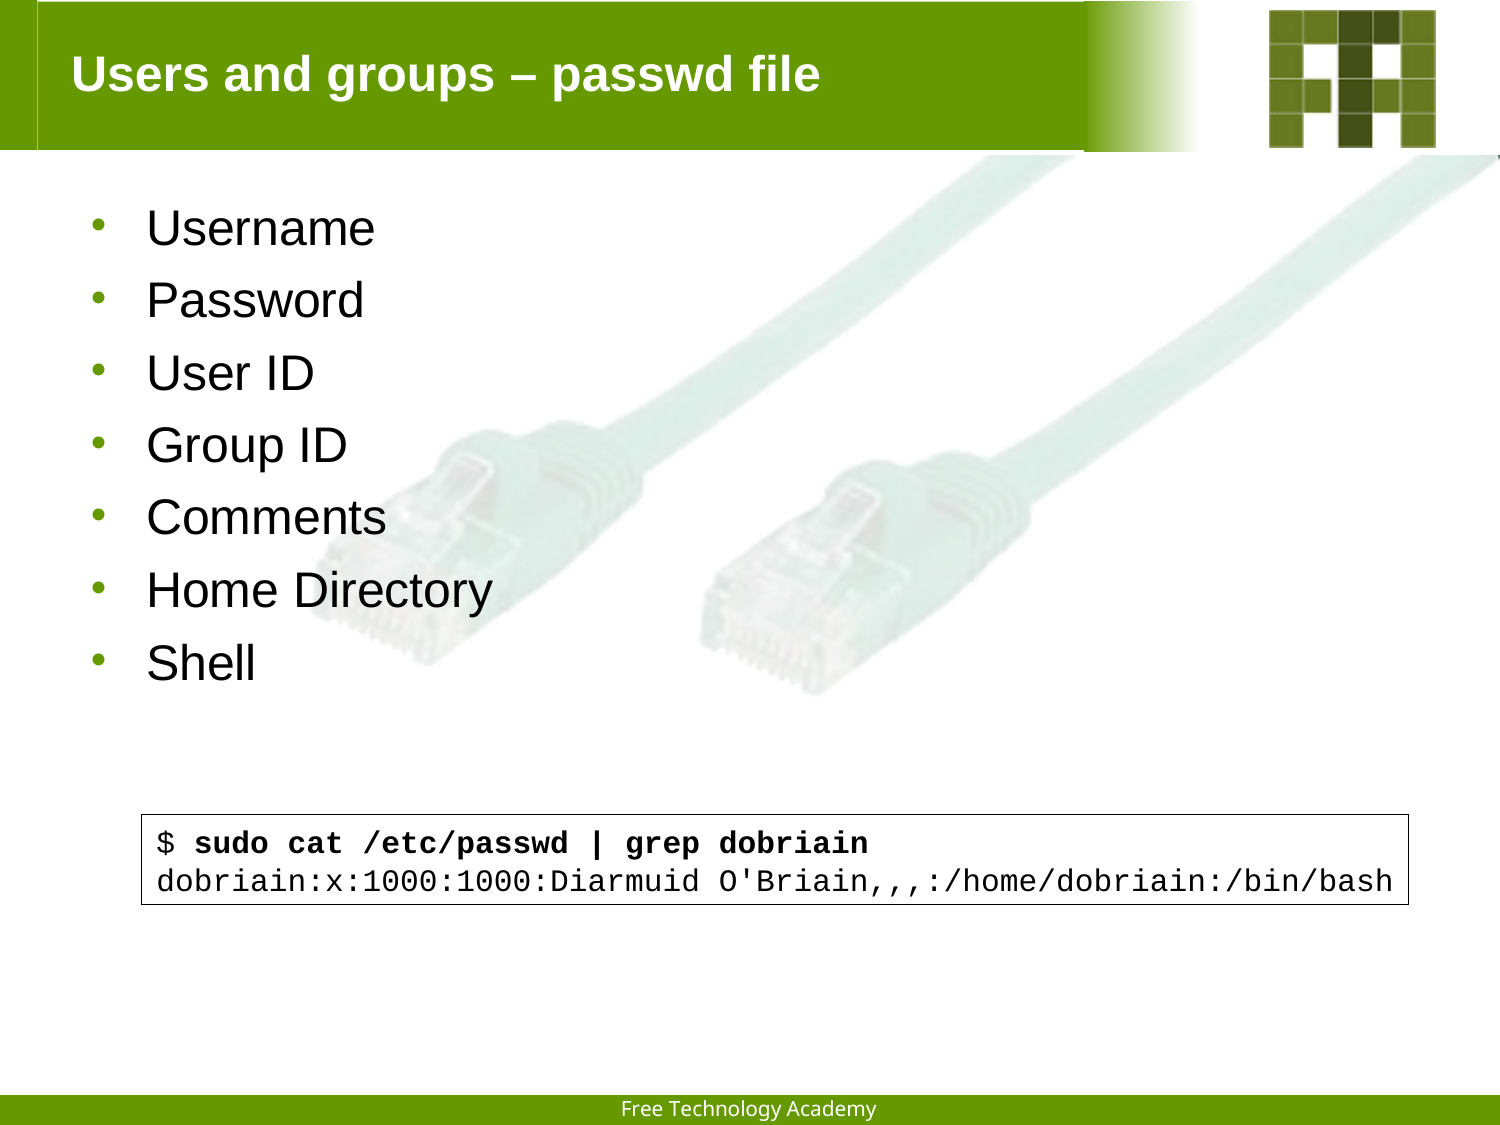

# Users and groups – passwd file
Username
Password
User ID
Group ID
Comments
Home Directory
Shell
$ sudo cat /etc/passwd | grep dobriain
dobriain:x:1000:1000:Diarmuid O'Briain,,,:/home/dobriain:/bin/bash